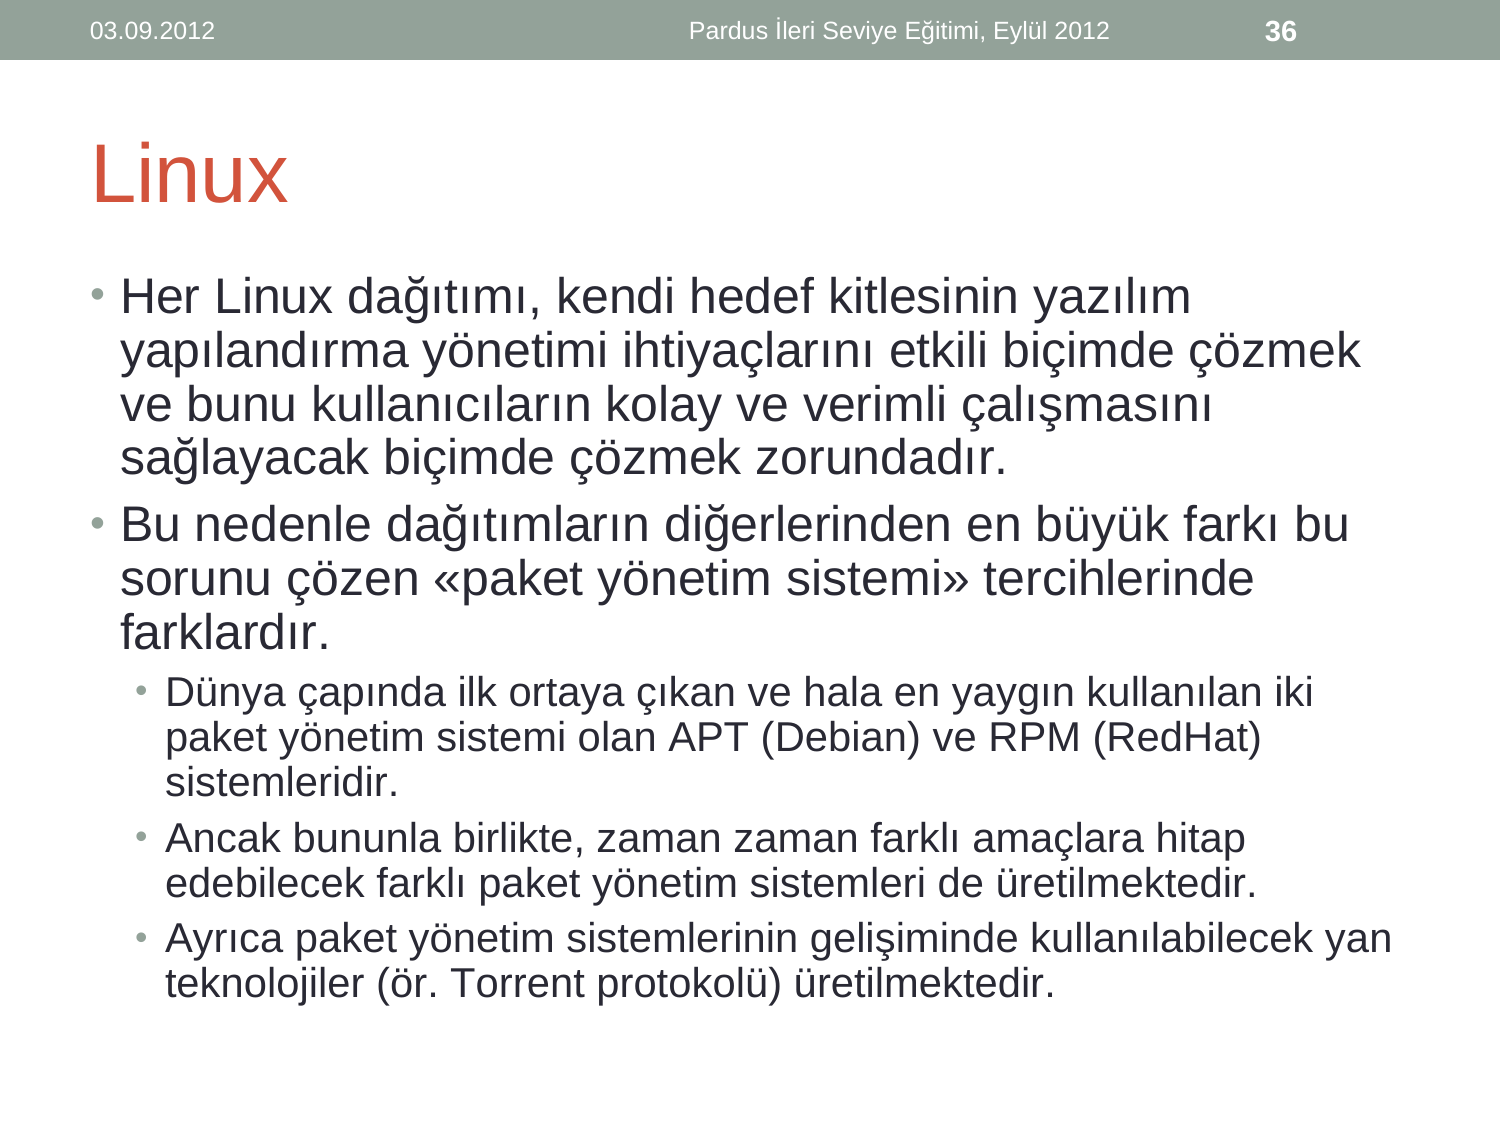

03.09.2012
Pardus İleri Seviye Eğitimi, Eylül 2012
# Linux
Her Linux dağıtımı, kendi hedef kitlesinin yazılım yapılandırma yönetimi ihtiyaçlarını etkili biçimde çözmek ve bunu kullanıcıların kolay ve verimli çalışmasını sağlayacak biçimde çözmek zorundadır.
Bu nedenle dağıtımların diğerlerinden en büyük farkı bu sorunu çözen «paket yönetim sistemi» tercihlerinde farklardır.
Dünya çapında ilk ortaya çıkan ve hala en yaygın kullanılan iki paket yönetim sistemi olan APT (Debian) ve RPM (RedHat) sistemleridir.
Ancak bununla birlikte, zaman zaman farklı amaçlara hitap edebilecek farklı paket yönetim sistemleri de üretilmektedir.
Ayrıca paket yönetim sistemlerinin gelişiminde kullanılabilecek yan teknolojiler (ör. Torrent protokolü) üretilmektedir.